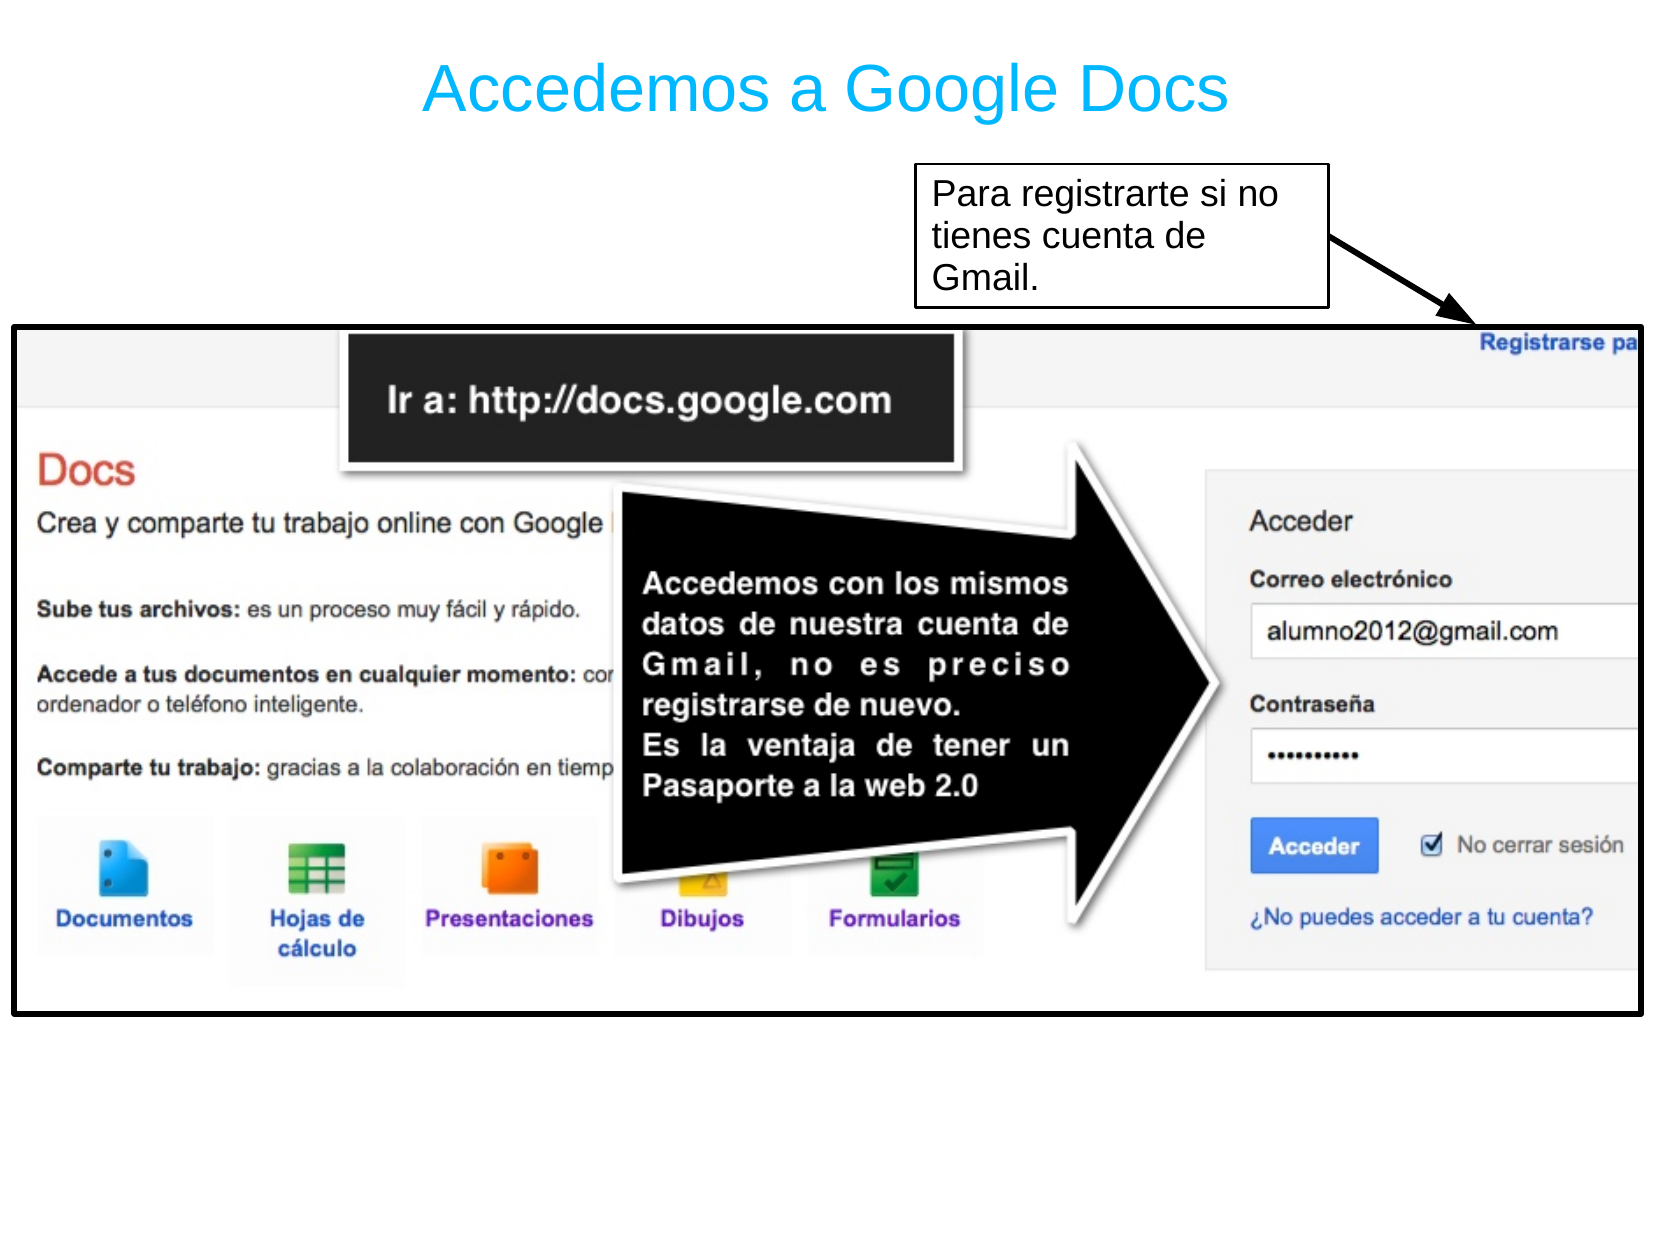

# Accedemos a Google Docs
Para registrarte si no tienes cuenta de Gmail.